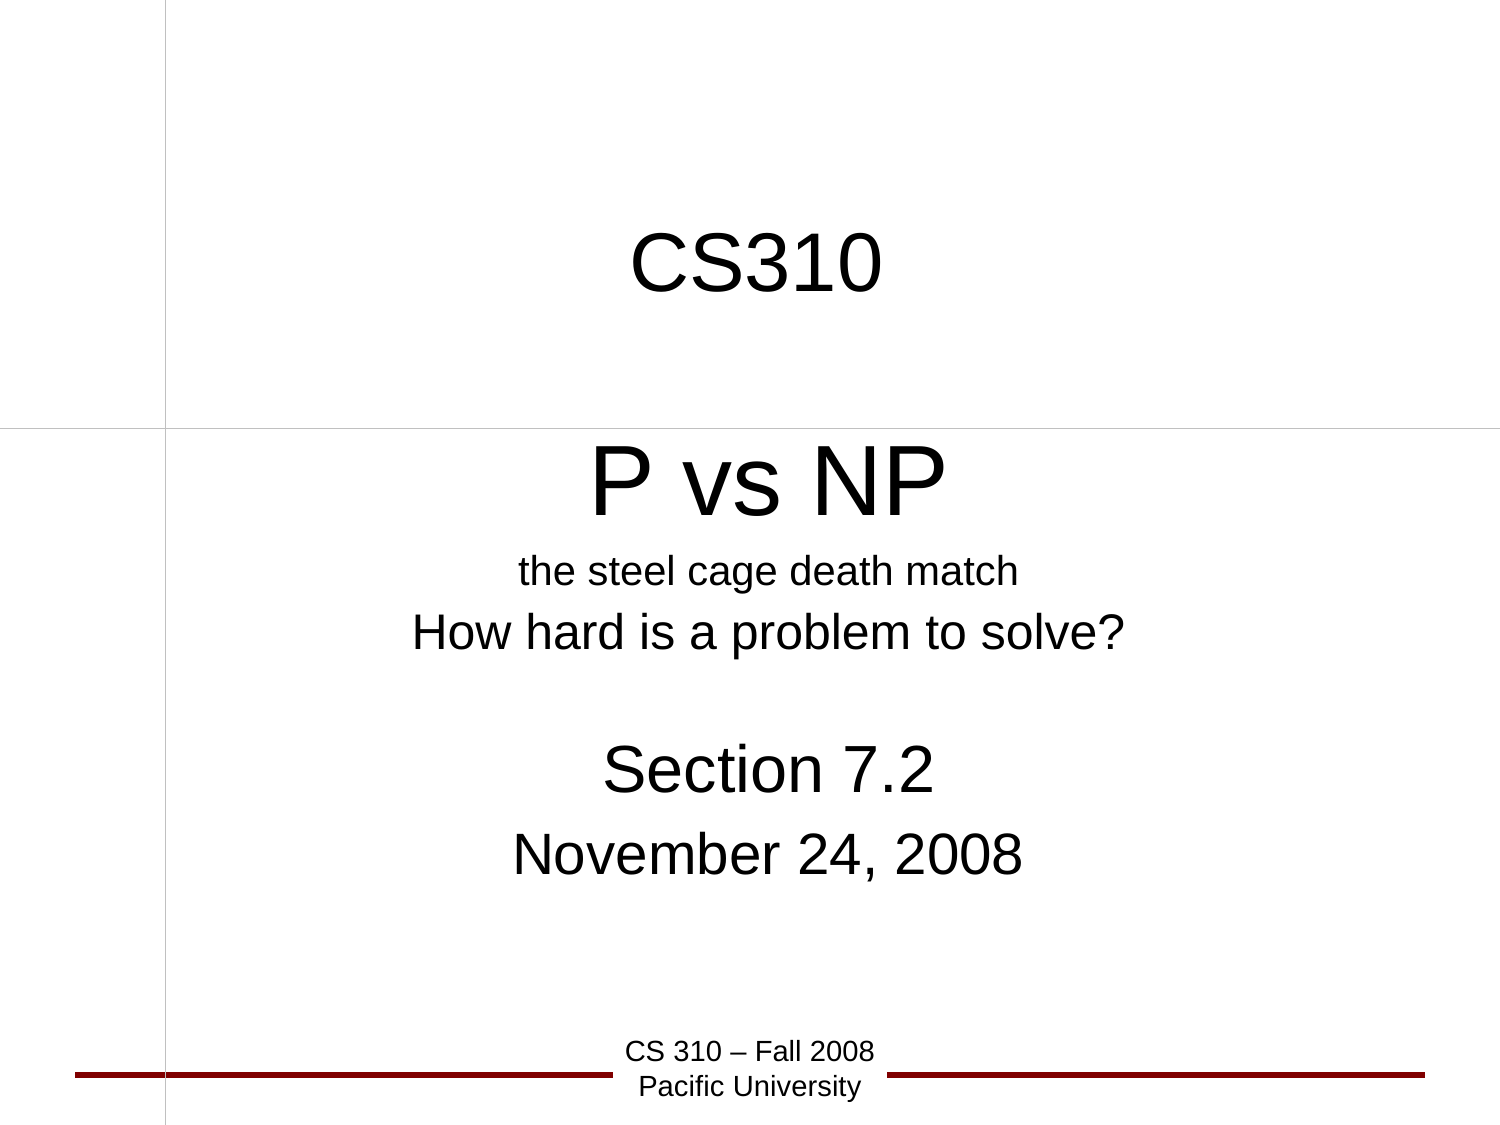

# CS310
P vs NP
the steel cage death match
How hard is a problem to solve?
Section 7.2
November 24, 2008